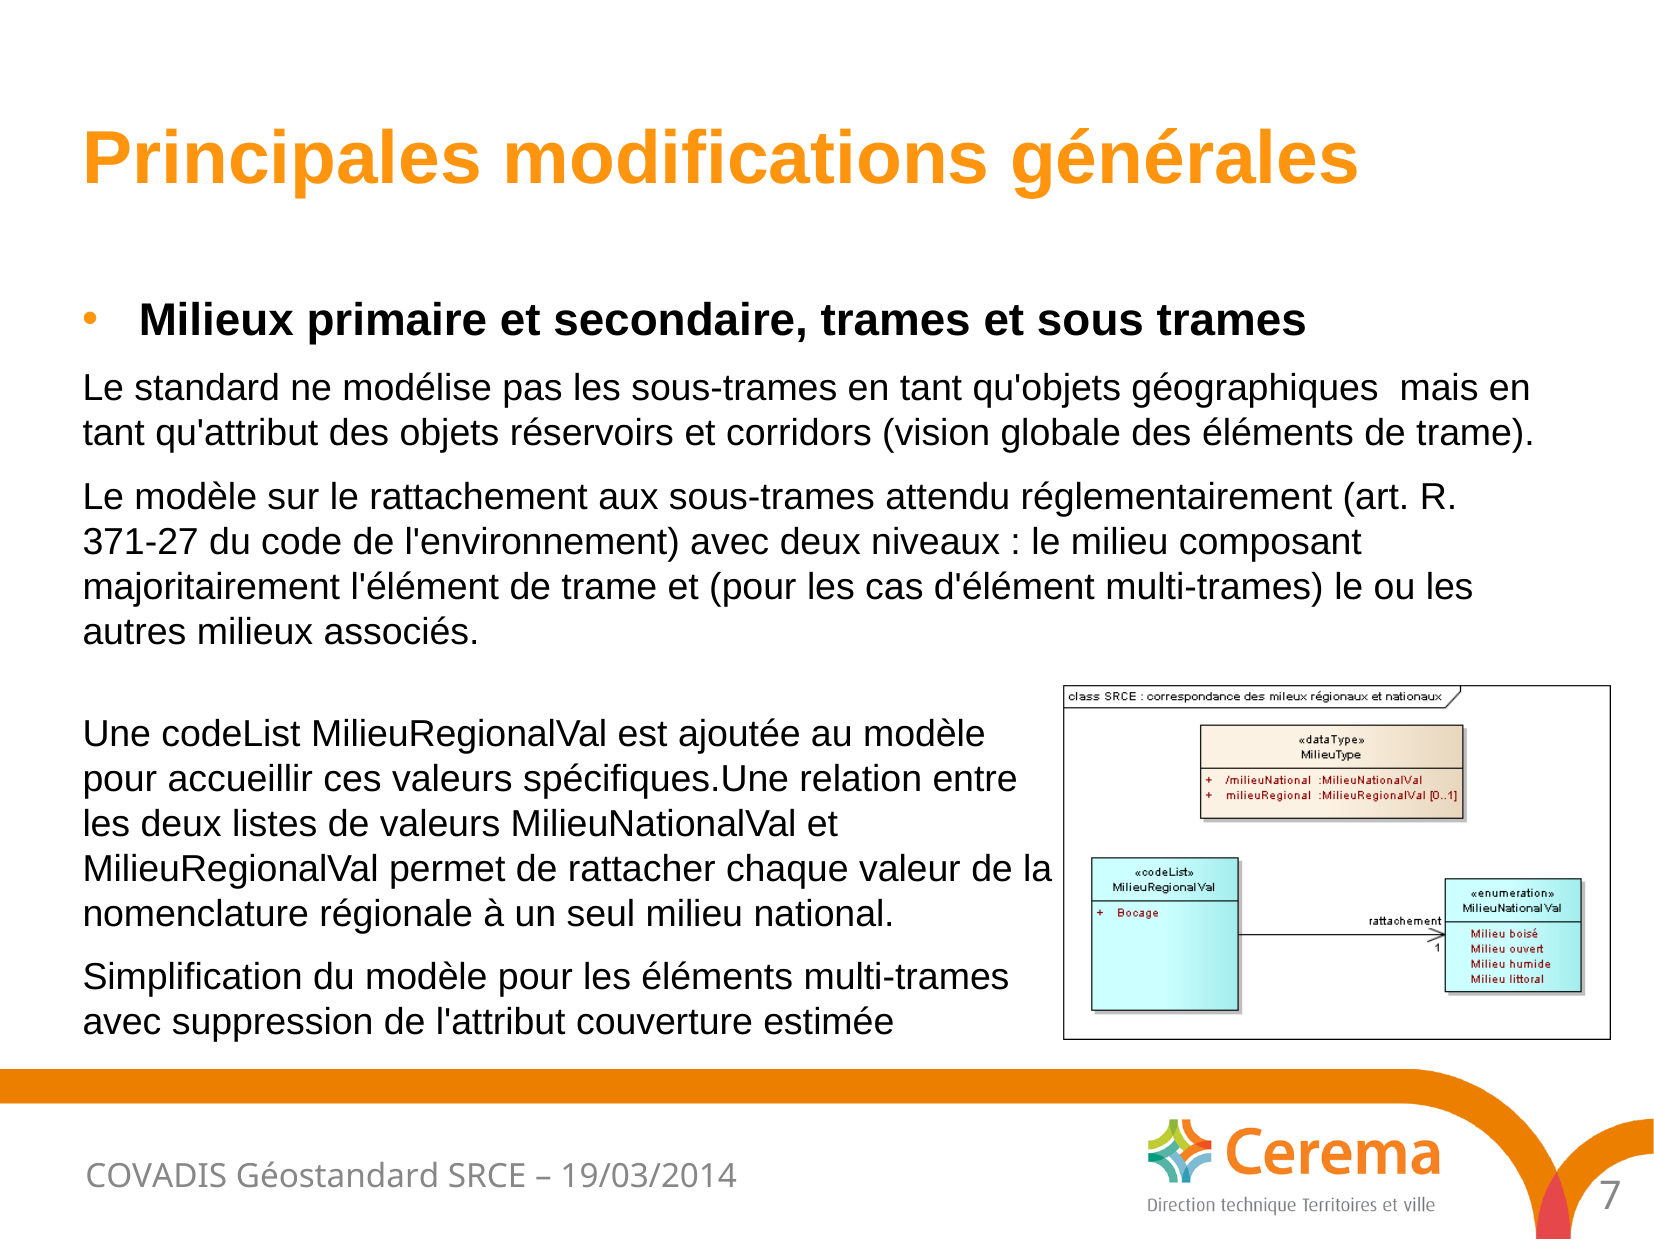

# Principales modifications générales
Milieux primaire et secondaire, trames et sous trames
Le standard ne modélise pas les sous-trames en tant qu'objets géographiques mais en tant qu'attribut des objets réservoirs et corridors (vision globale des éléments de trame).
Le modèle sur le rattachement aux sous-trames attendu réglementairement (art. R. 371-27 du code de l'environnement) avec deux niveaux : le milieu composant majoritairement l'élément de trame et (pour les cas d'élément multi-trames) le ou les autres milieux associés.
Une codeList MilieuRegionalVal est ajoutée au modèle pour accueillir ces valeurs spécifiques.Une relation entre les deux listes de valeurs MilieuNationalVal et MilieuRegionalVal permet de rattacher chaque valeur de la nomenclature régionale à un seul milieu national.
Simplification du modèle pour les éléments multi-trames avec suppression de l'attribut couverture estimée